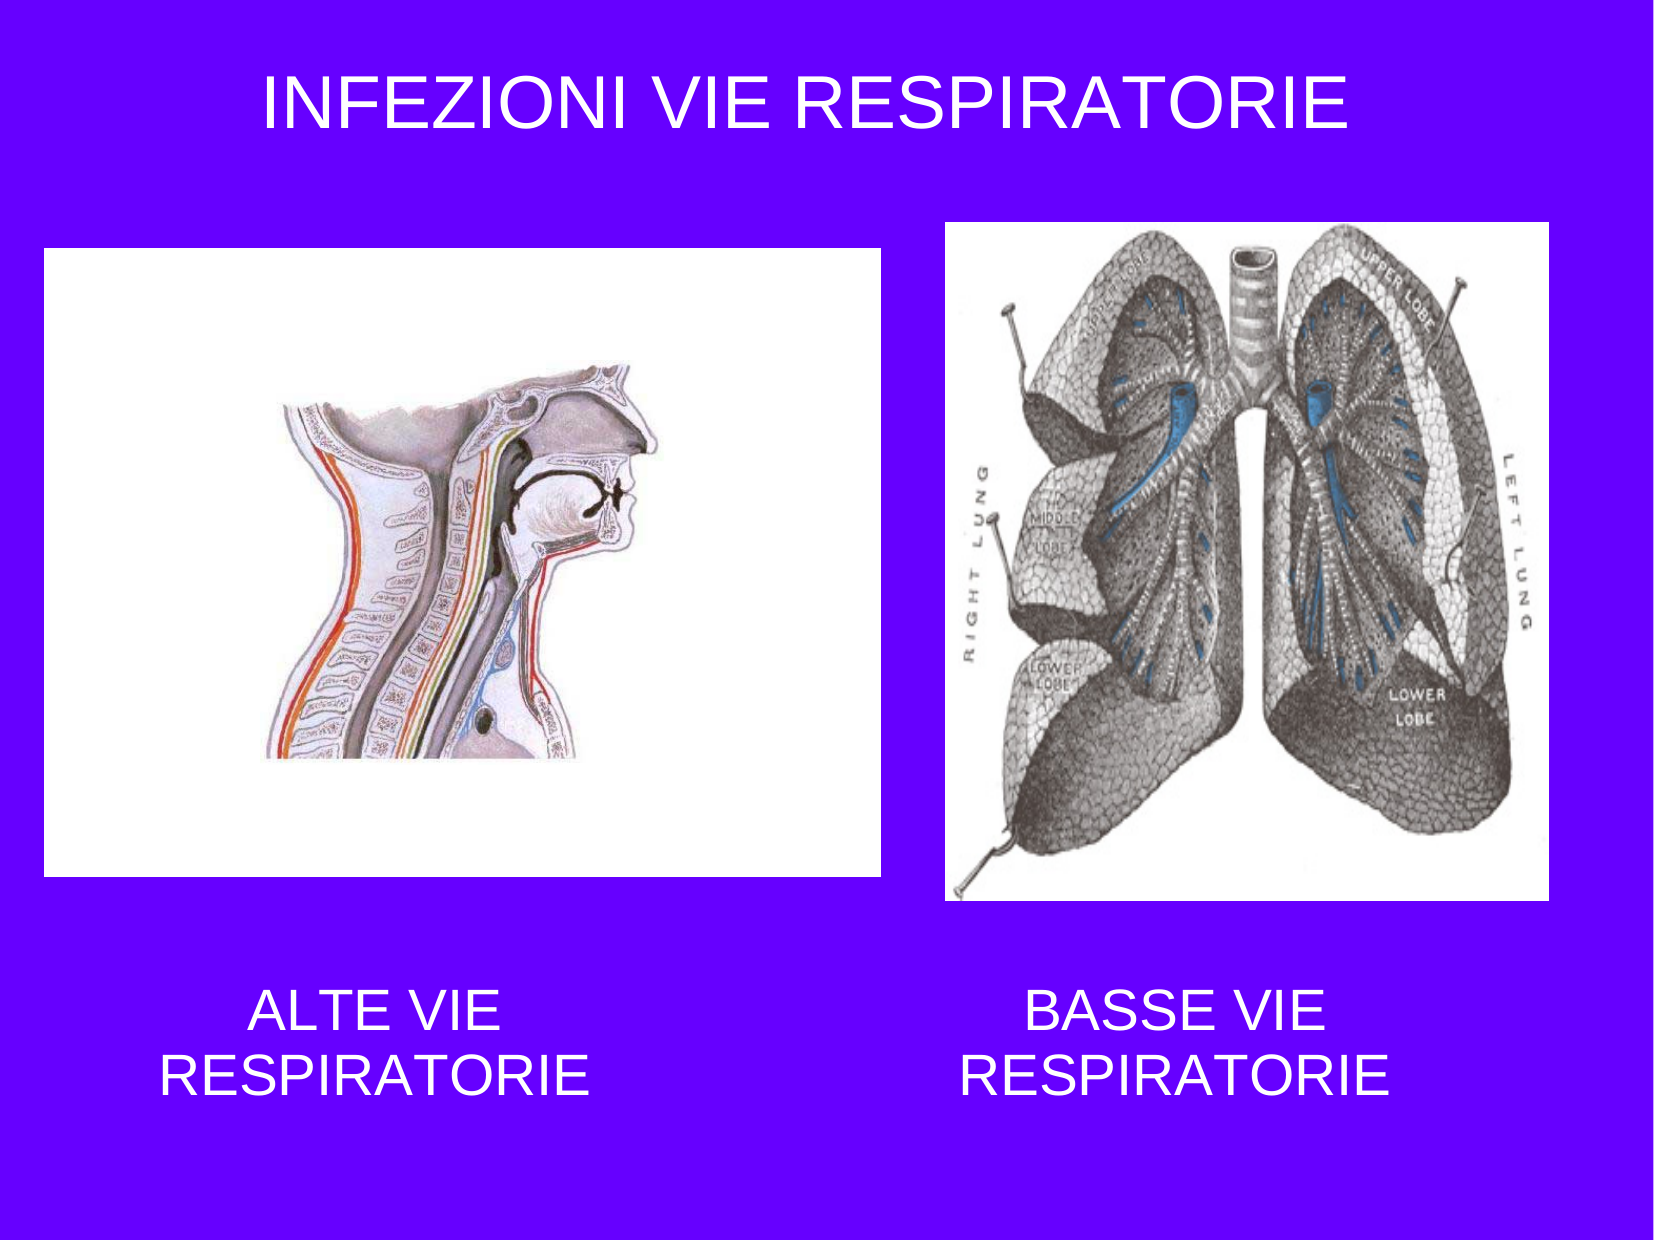

# INFEZIONI VIE RESPIRATORIE
ALTE VIE RESPIRATORIE
BASSE VIE RESPIRATORIE